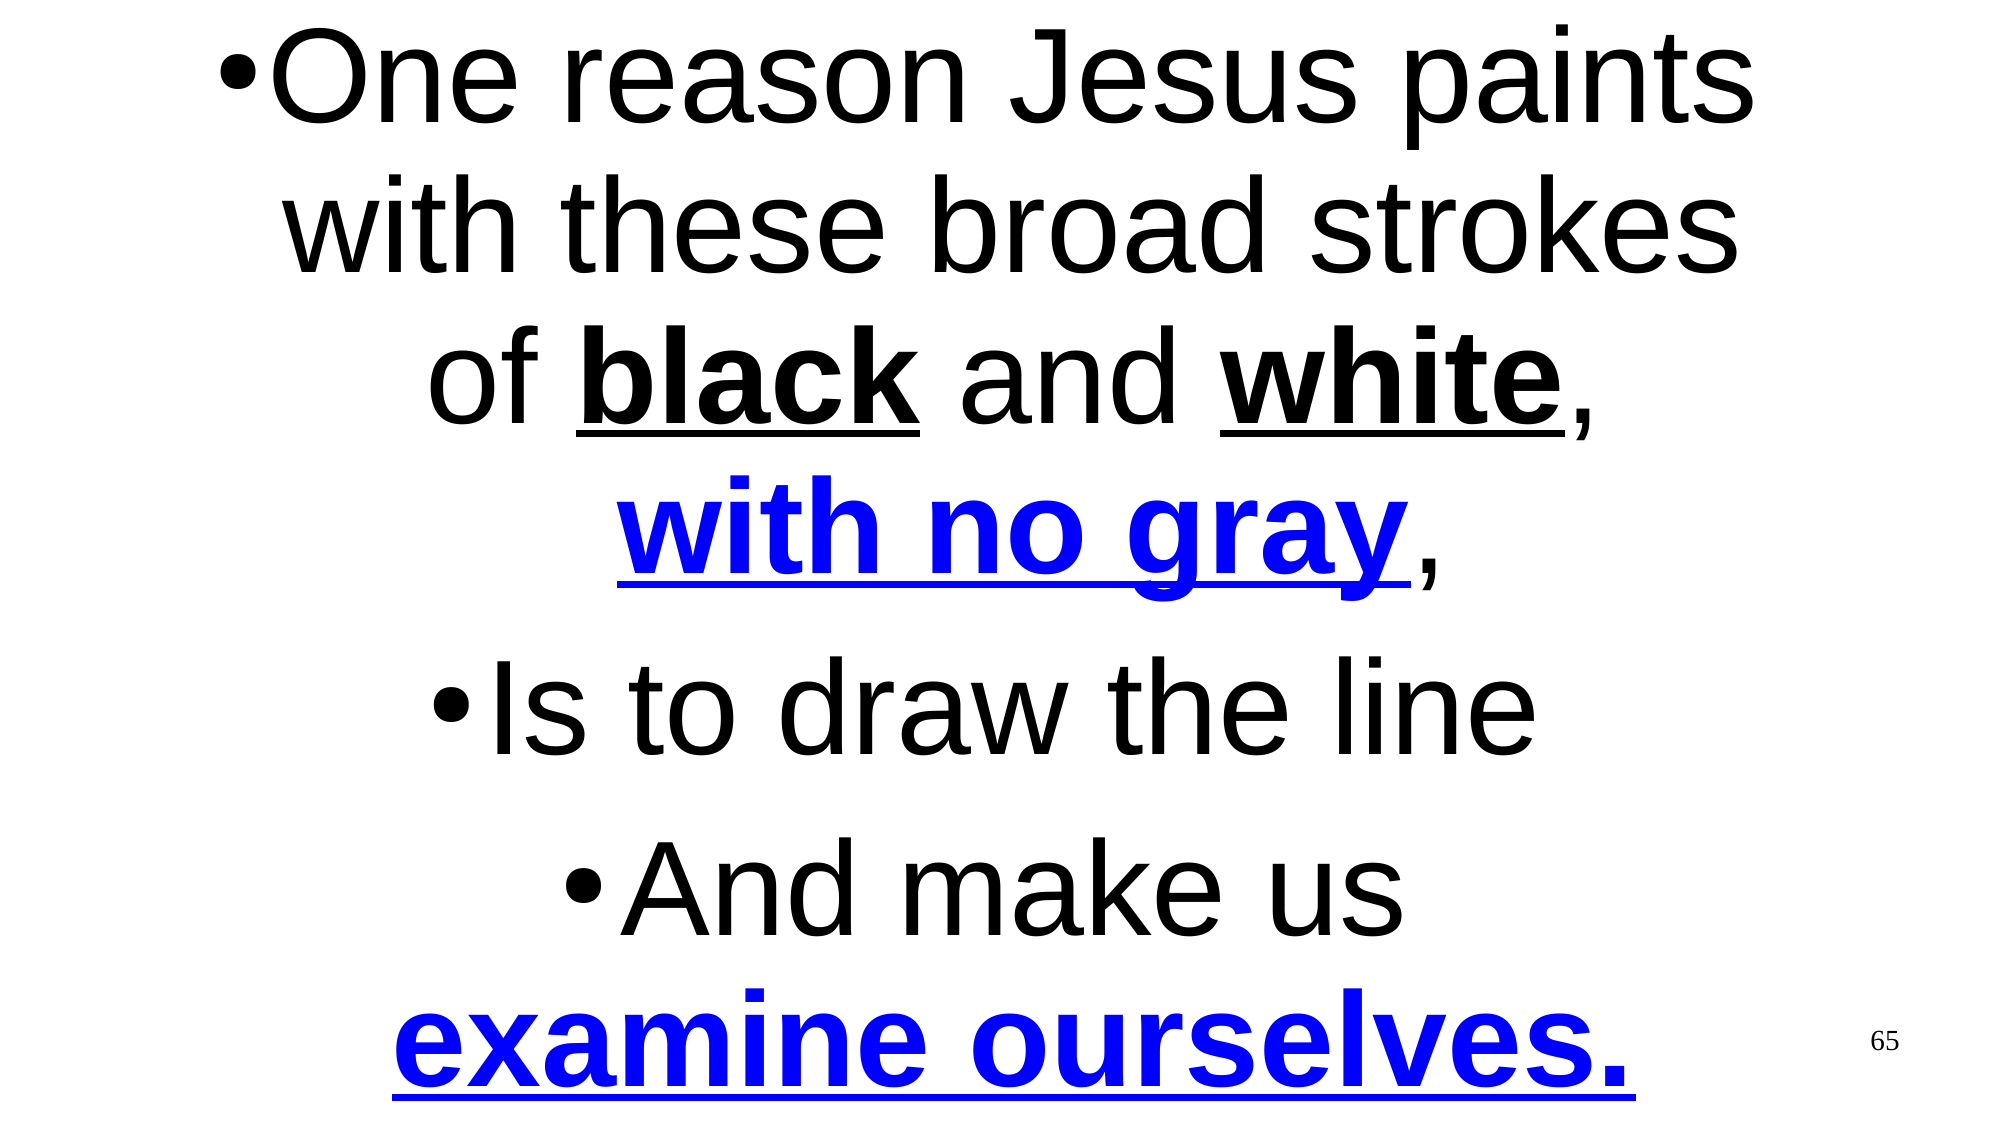

# One reason Jesus paints with these broad strokes of black and white, with no gray,
Is to draw the line
And make us
examine ourselves.
65